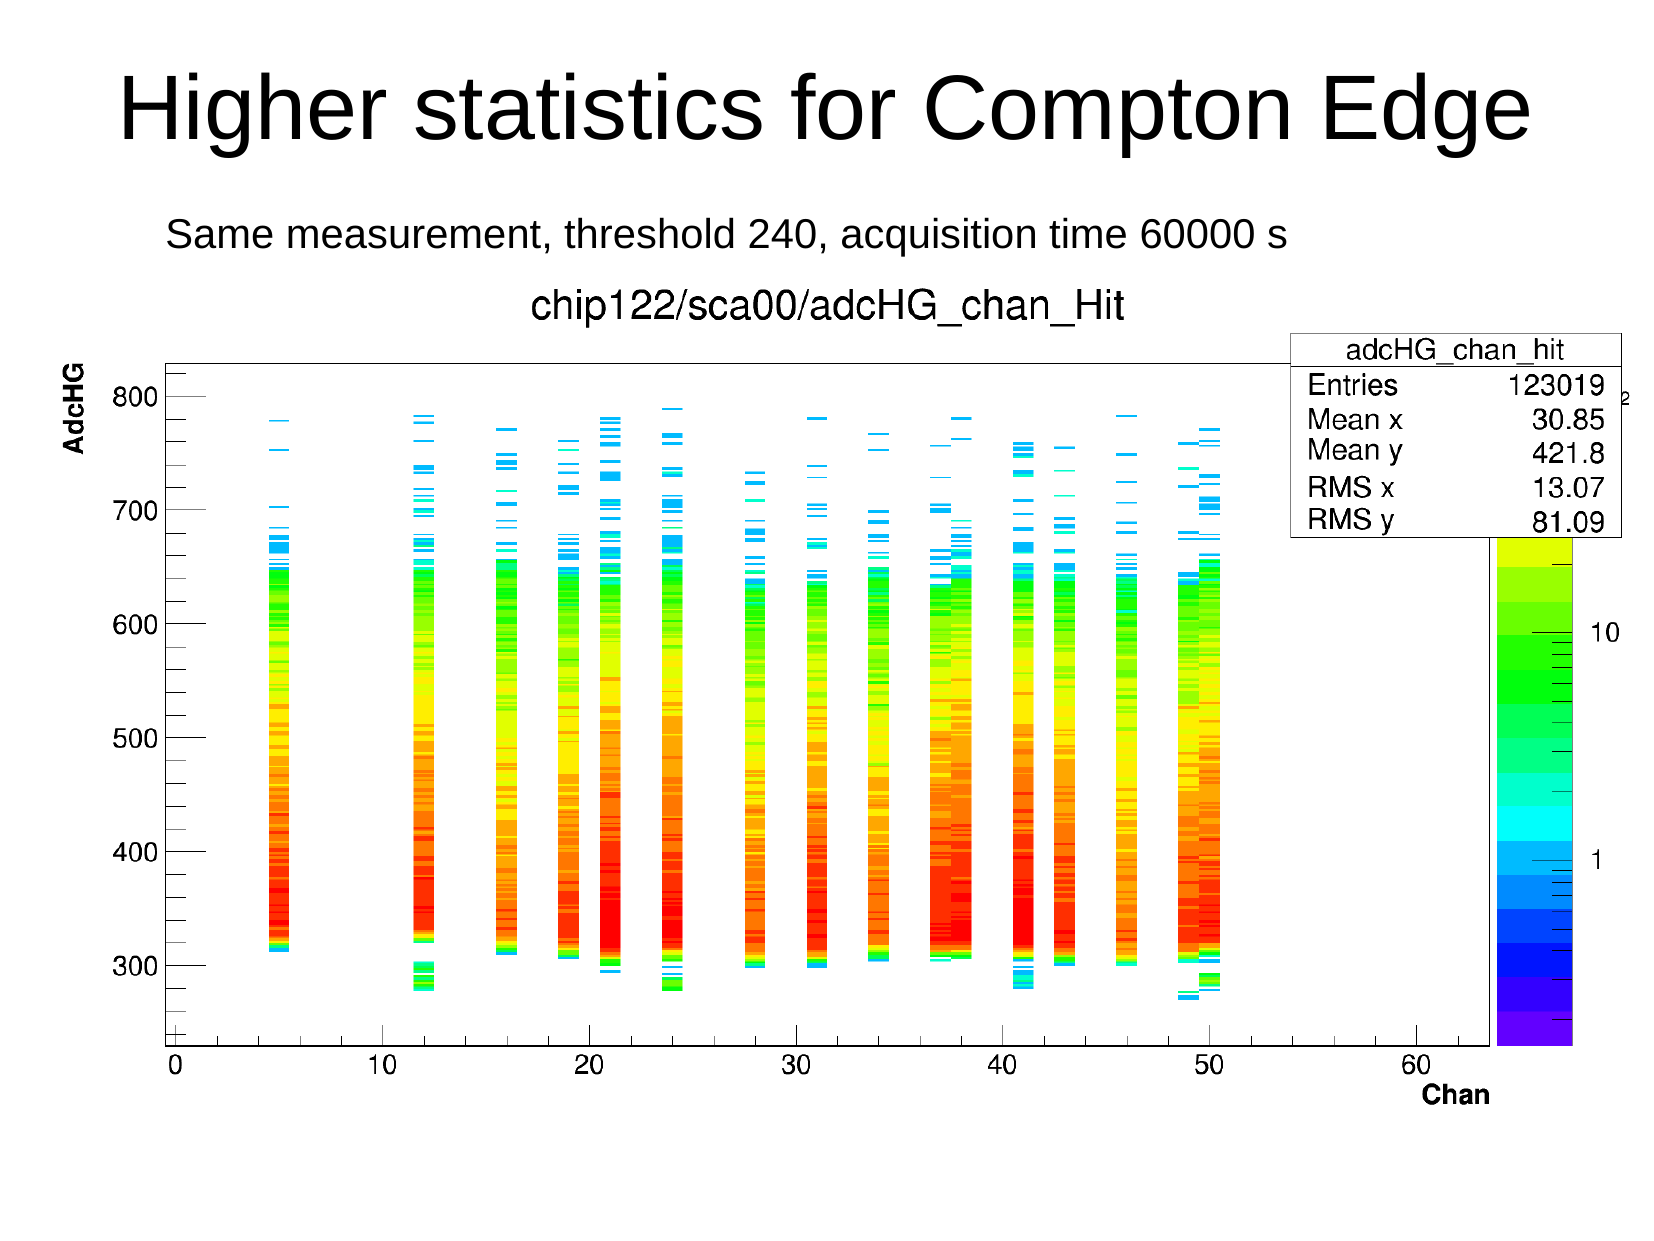

Higher statistics for Compton Edge
# Same measurement, threshold 240, acquisition time 60000 s